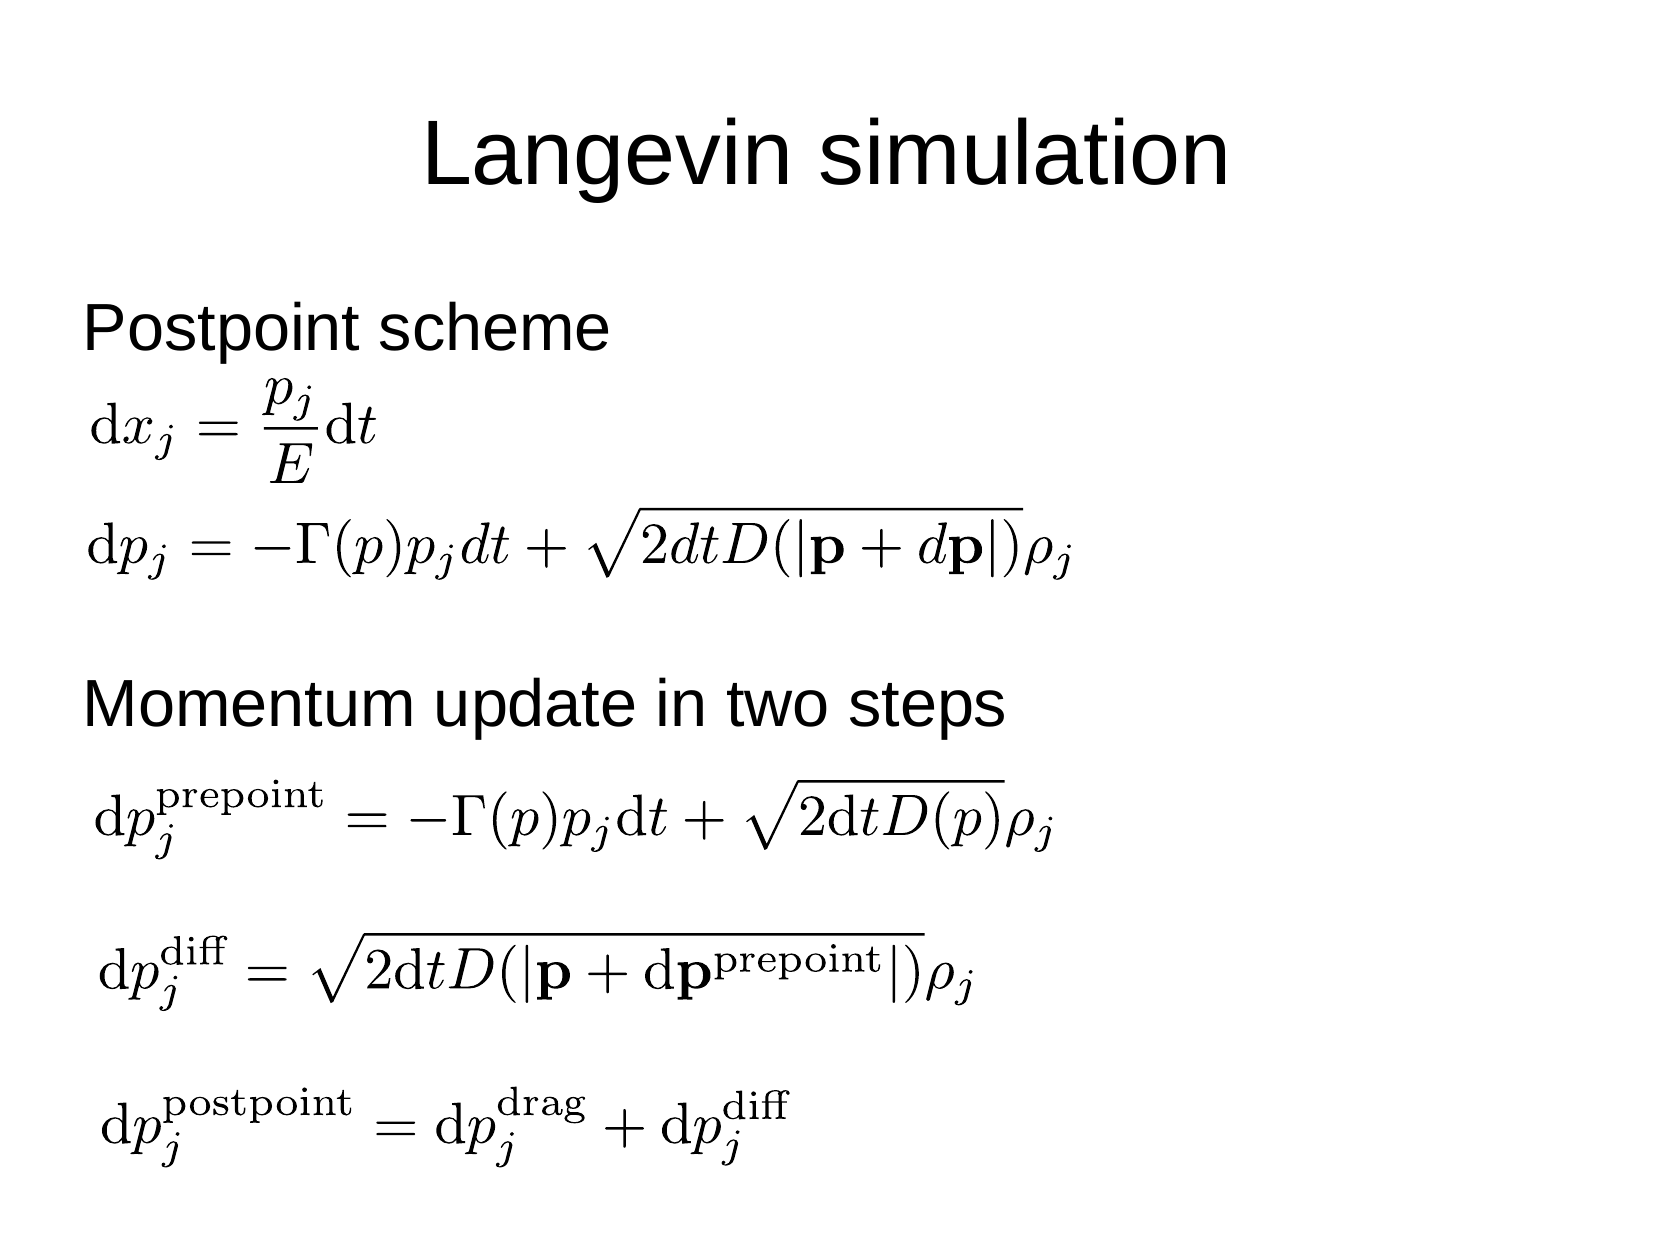

# Langevin simulation
Postpoint scheme
Momentum update in two steps